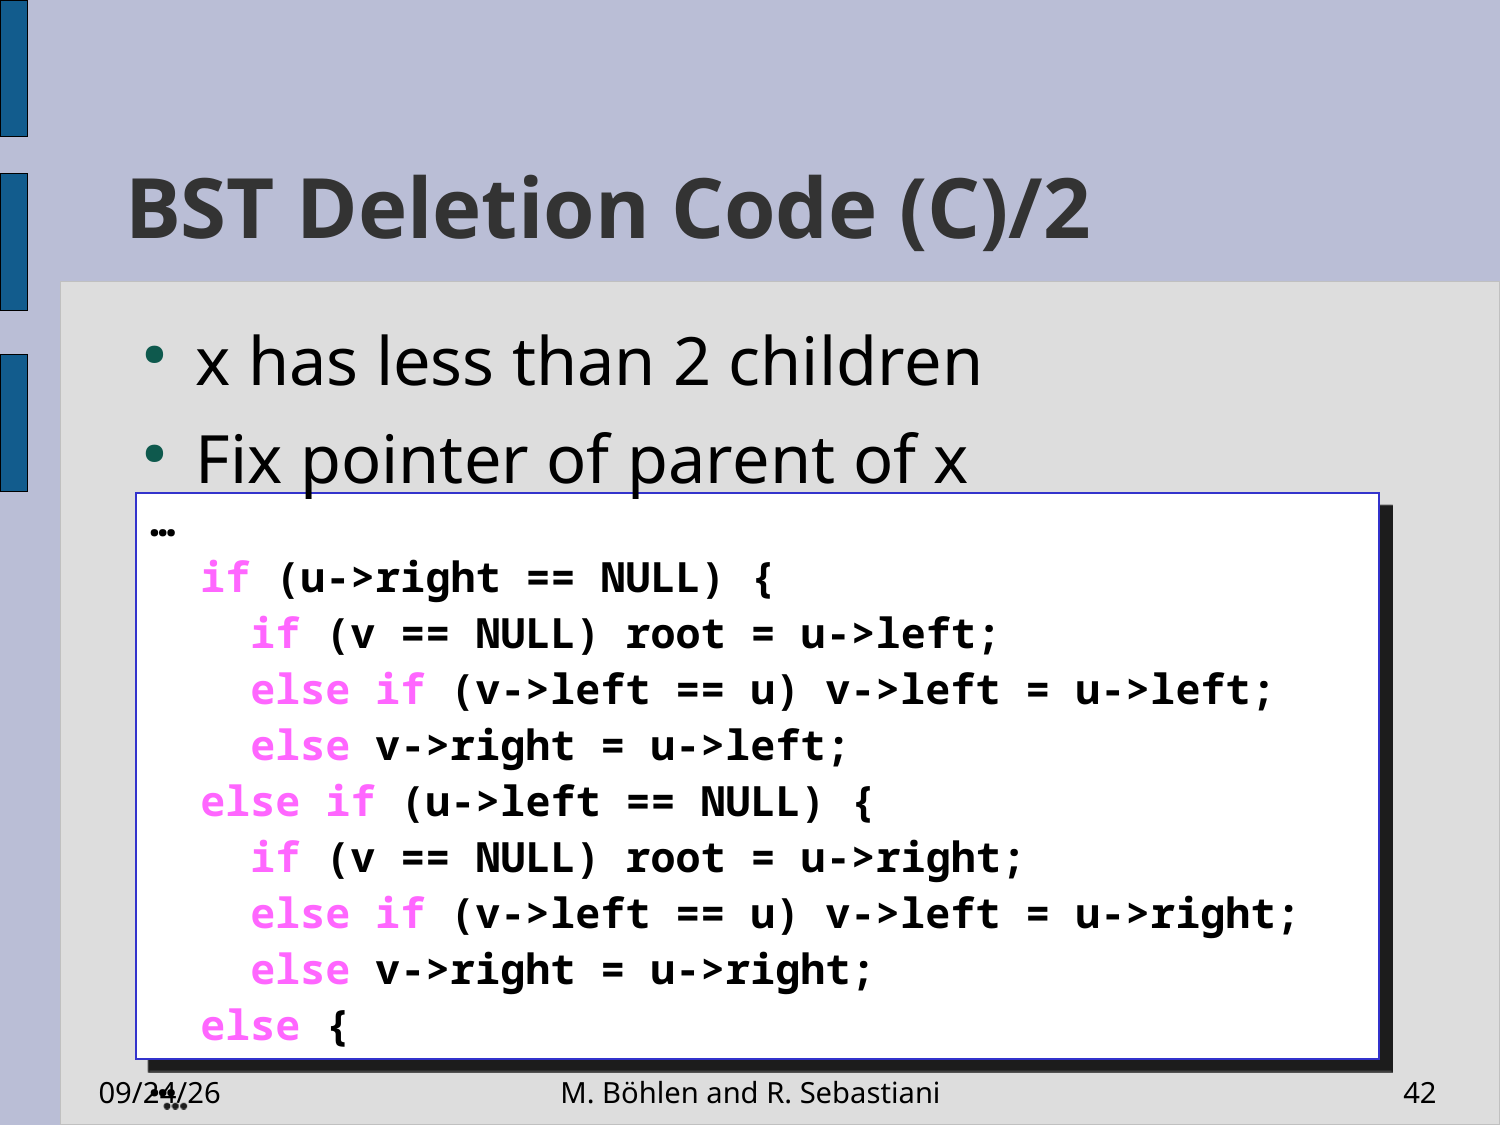

# BST Deletion Code (C)/2
x has less than 2 children
Fix pointer of parent of x
…
 if (u->right == NULL) {
 if (v == NULL) root = u->left;
 else if (v->left == u) v->left = u->left;
 else v->right = u->left;
 else if (u->left == NULL) {
 if (v == NULL) root = u->right;
 else if (v->left == u) v->left = u->right;
 else v->right = u->right;
 else {
…
M. Böhlen and R. Sebastiani
42